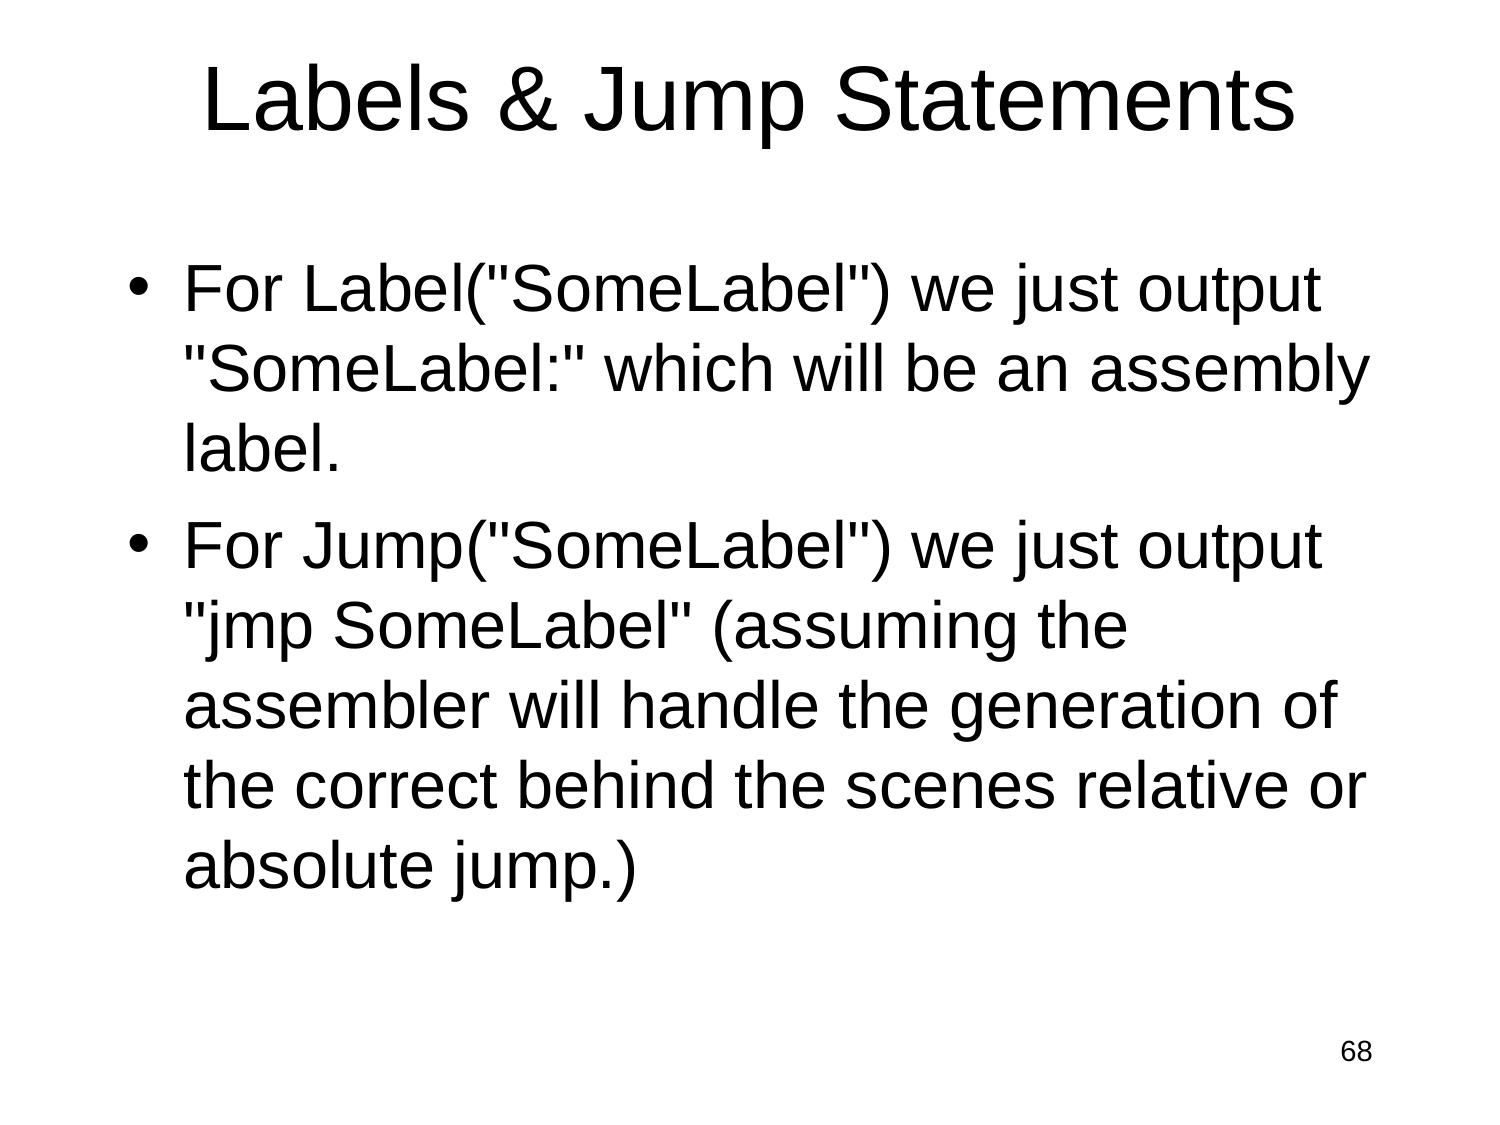

# Labels & Jump Statements
For Label("SomeLabel") we just output "SomeLabel:" which will be an assembly label.
For Jump("SomeLabel") we just output "jmp SomeLabel" (assuming the assembler will handle the generation of the correct behind the scenes relative or absolute jump.)